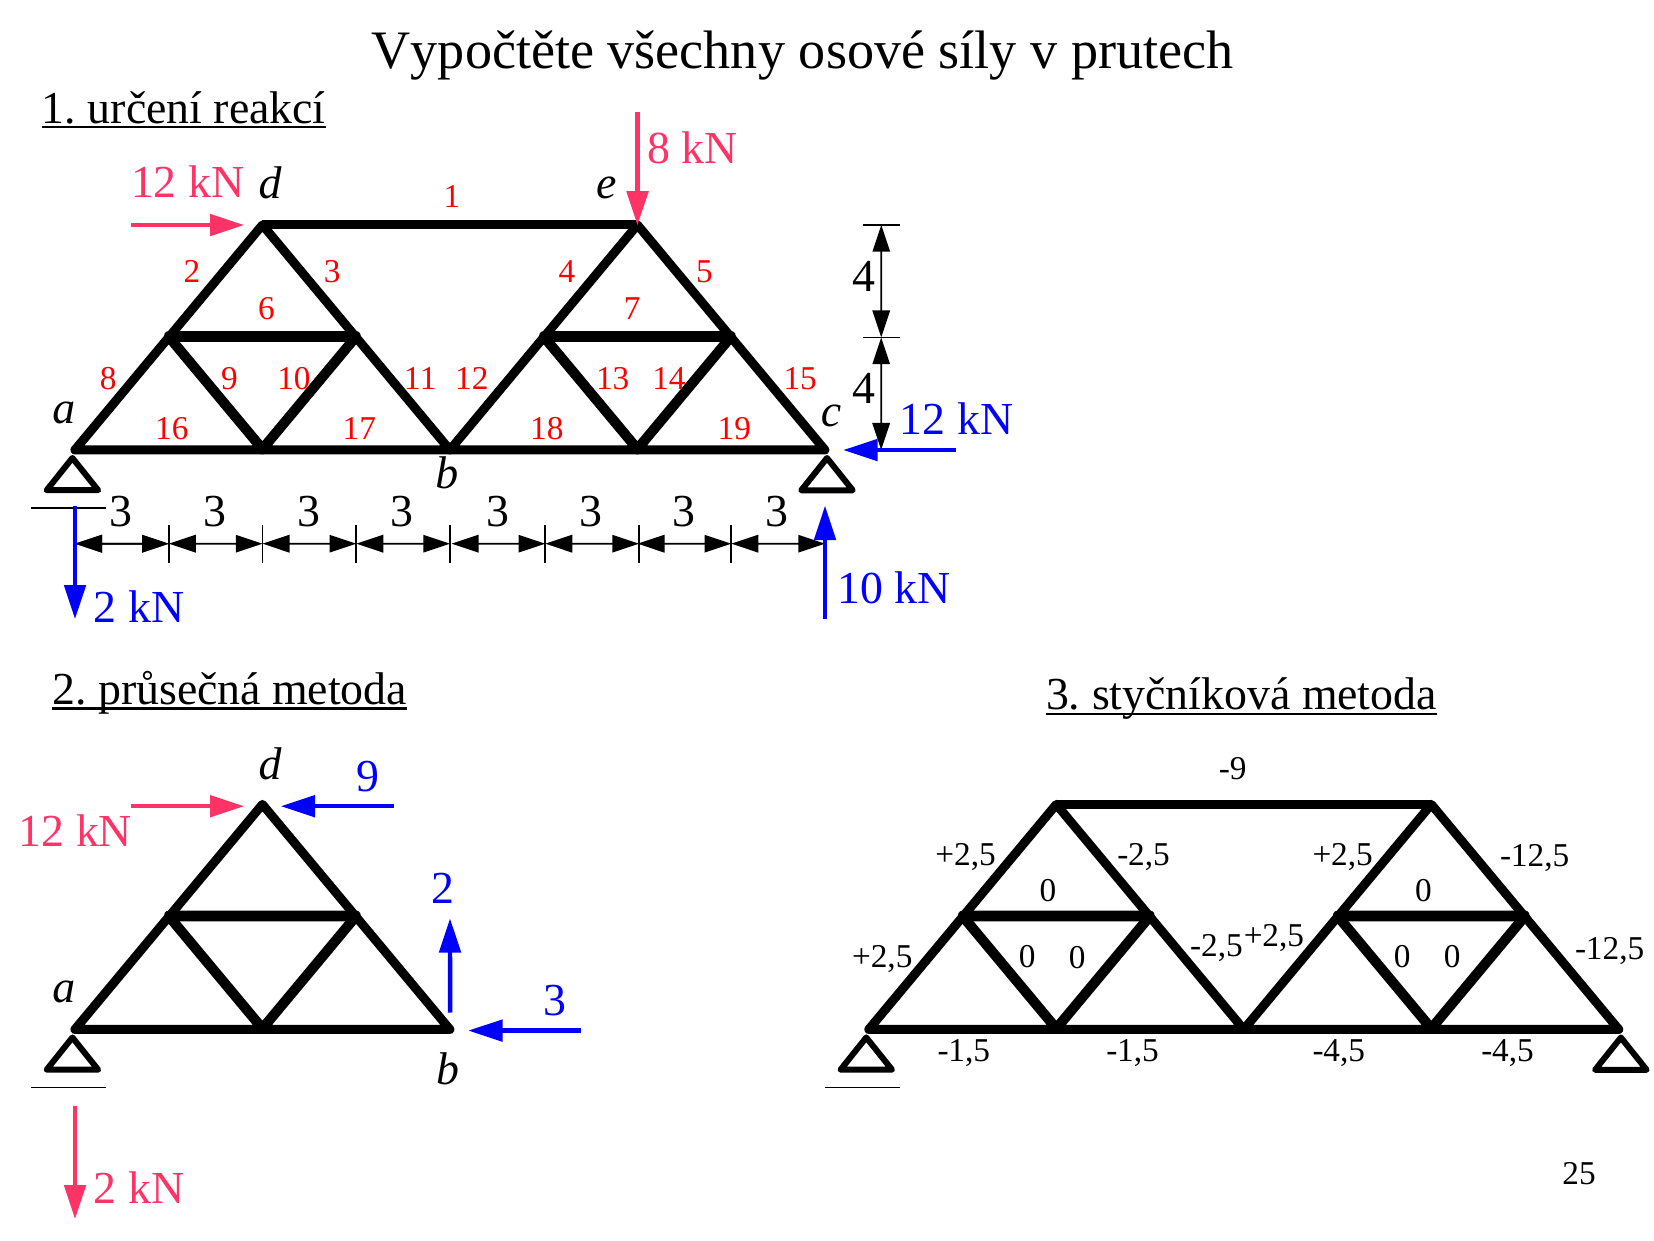

# Vypočtěte všechny osové síly v prutech
1. určení reakcí
8 kN
d
e
12 kN
1
4
2
3
4
5
6
7
8
9
10
11
12
13
14
15
4
a
c
12 kN
16
17
18
19
b
3
3
3
3
3
3
3
3
10 kN
2 kN
2. průsečná metoda
3. styčníková metoda
d
-9
9
12 kN
+2,5
-2,5
+2,5
-12,5
2
0
0
+2,5
-2,5
-12,5
+2,5
0
0
0
0
a
3
-1,5
-1,5
-4,5
-4,5
b
25
2 kN